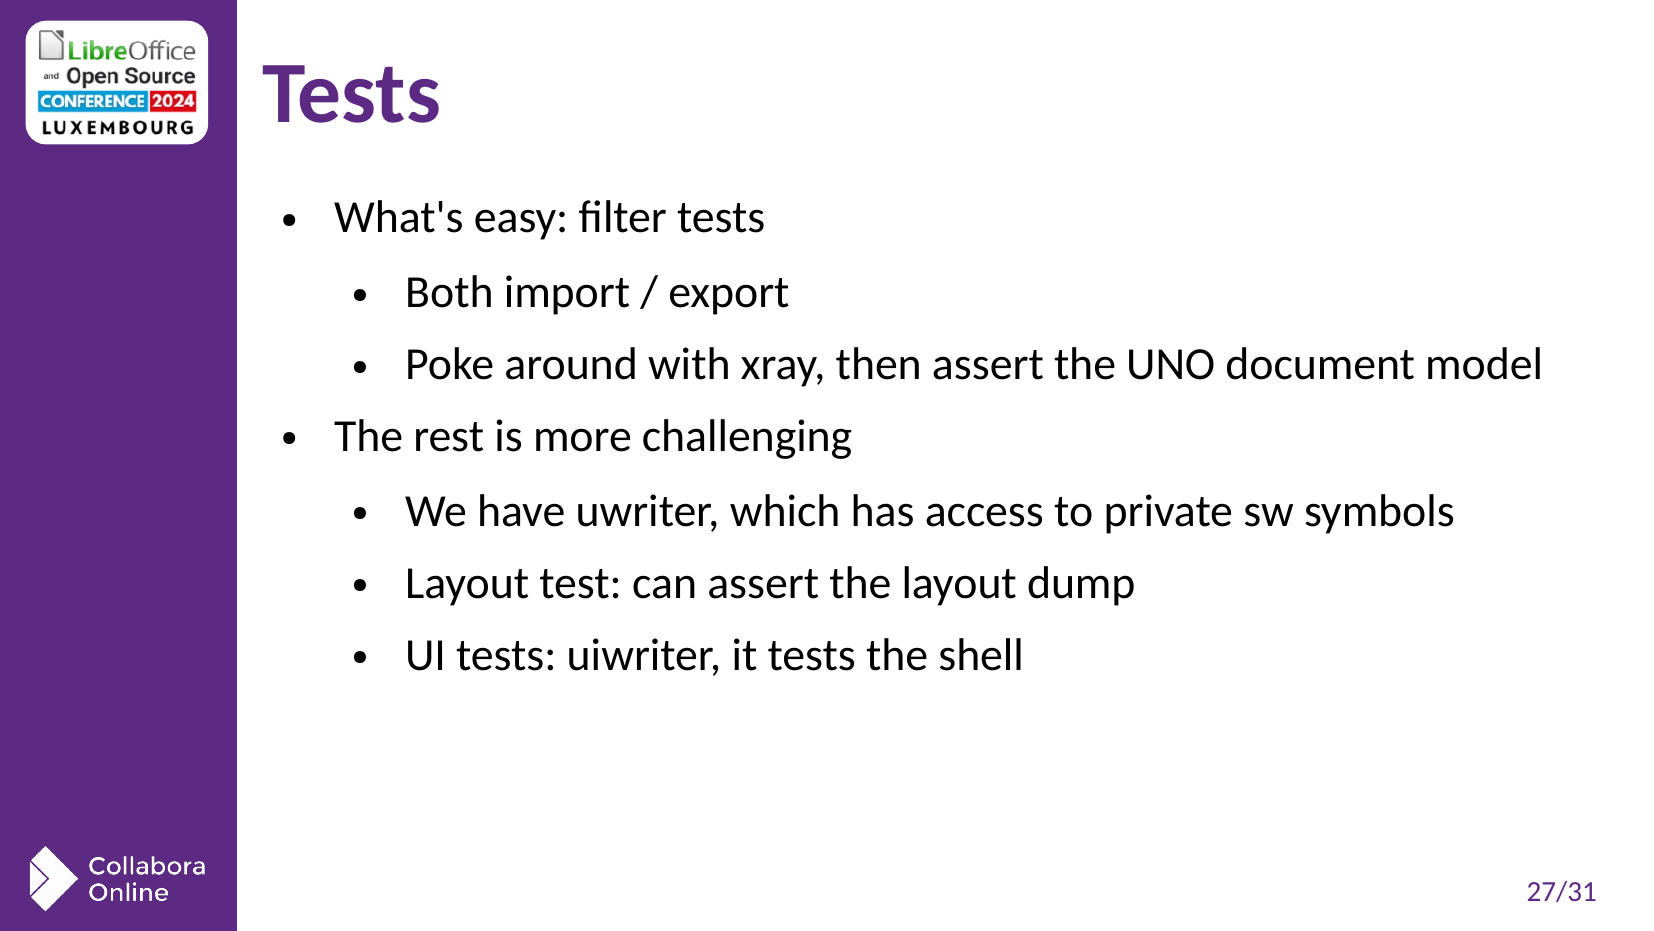

# Tests
What's easy: filter tests
Both import / export
Poke around with xray, then assert the UNO document model
The rest is more challenging
We have uwriter, which has access to private sw symbols
Layout test: can assert the layout dump
UI tests: uiwriter, it tests the shell
27